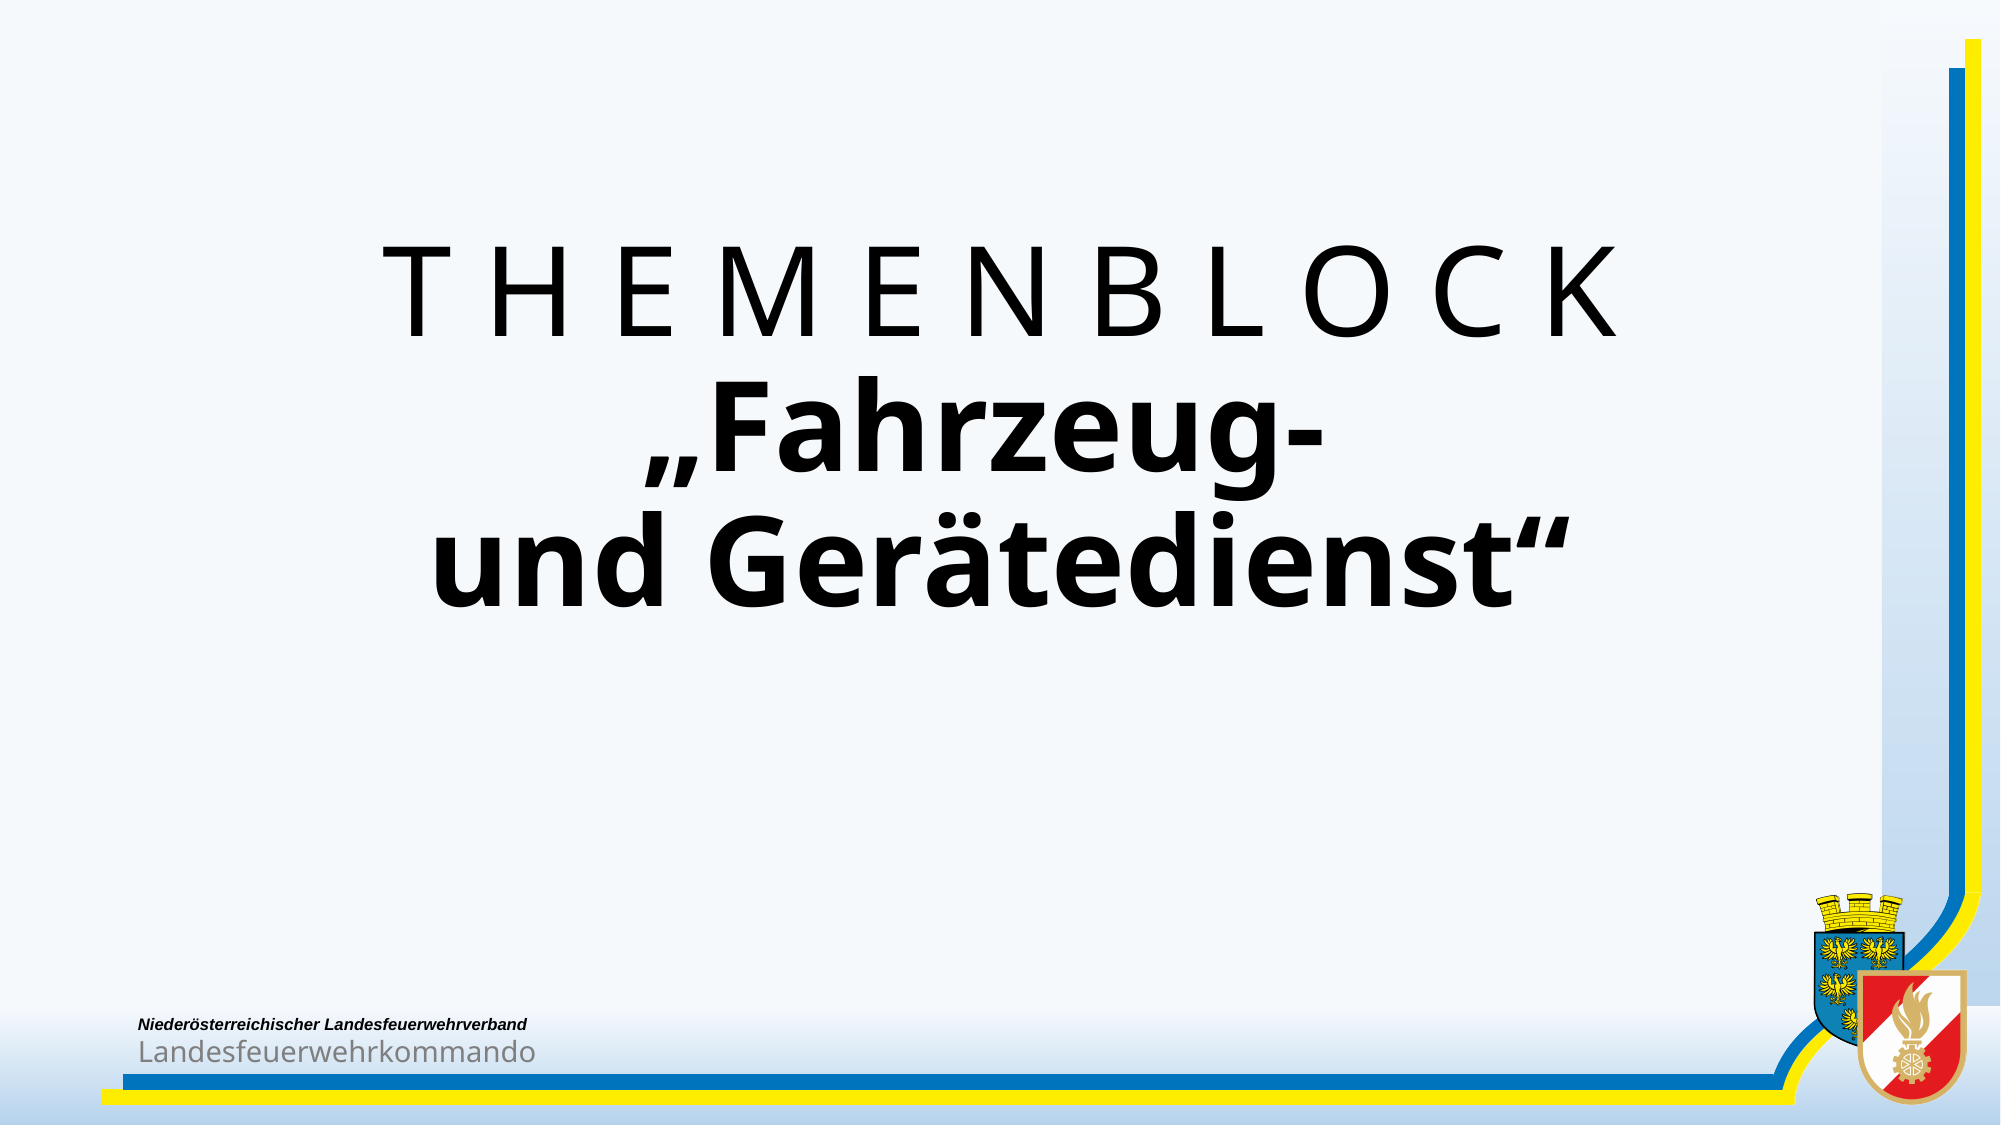

# T H E M E N B L O C K „Fahrzeug- und Gerätedienst“